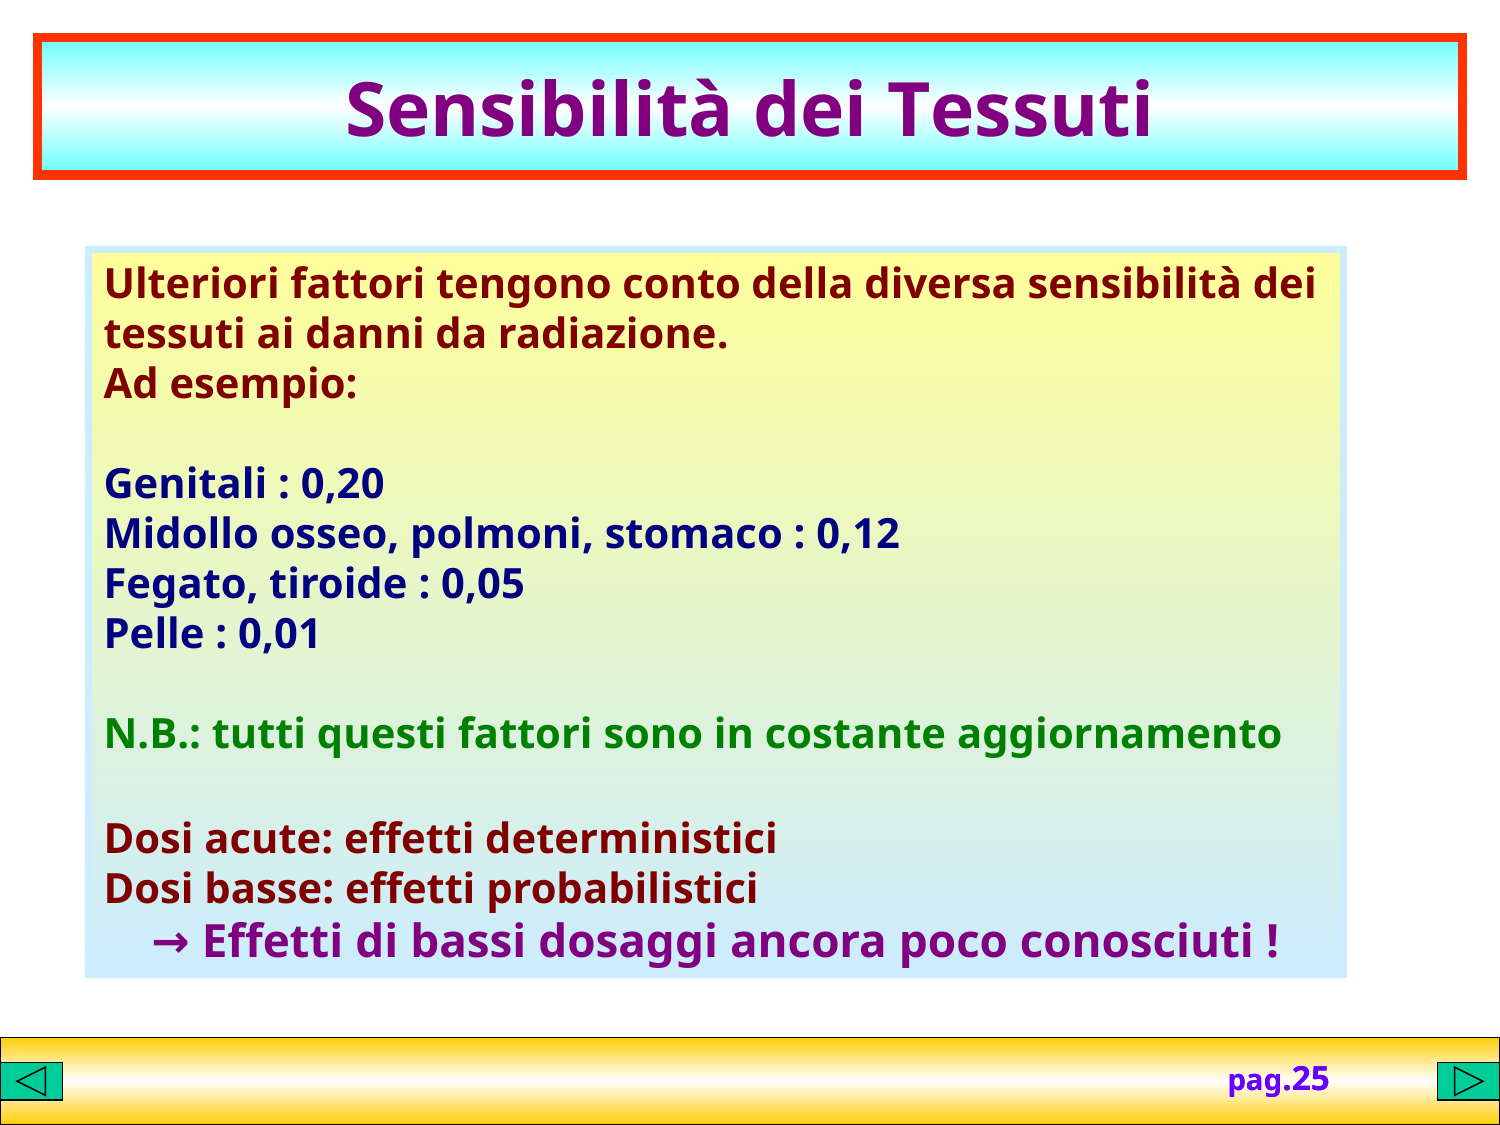

# Sensibilità dei Tessuti
Ulteriori fattori tengono conto della diversa sensibilità dei
tessuti ai danni da radiazione.
Ad esempio:
Genitali : 0,20
Midollo osseo, polmoni, stomaco : 0,12
Fegato, tiroide : 0,05
Pelle : 0,01
N.B.: tutti questi fattori sono in costante aggiornamento
Dosi acute: effetti deterministici
Dosi basse: effetti probabilistici
 → Effetti di bassi dosaggi ancora poco conosciuti !
pag.
25